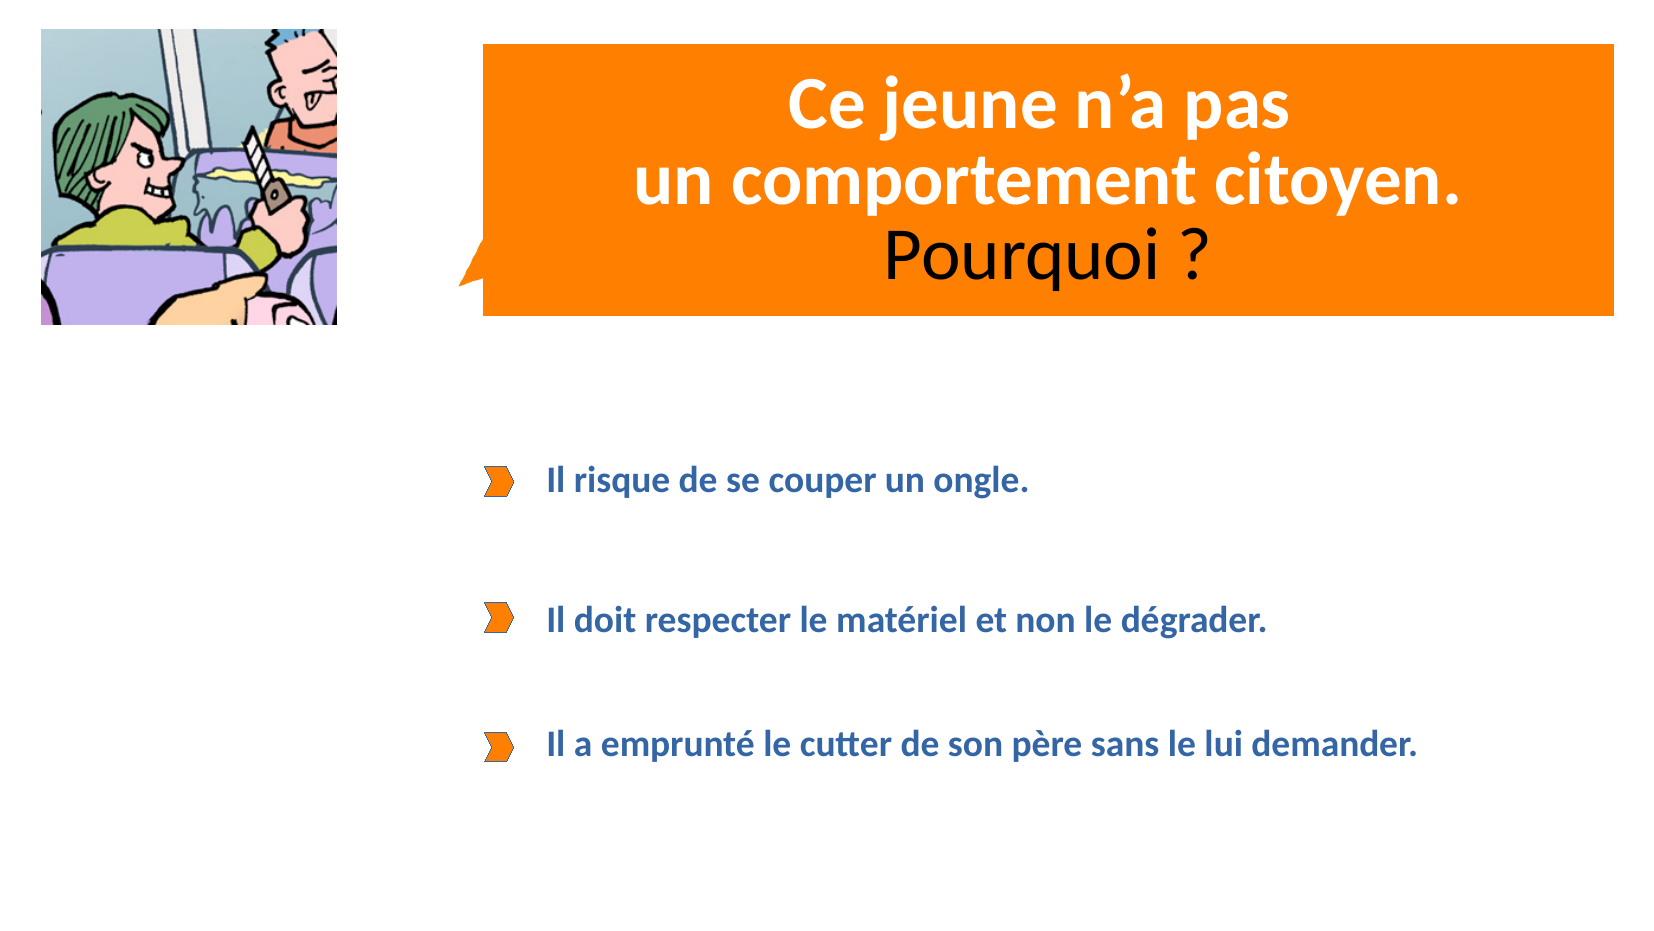

Ce jeune n’a pas
un comportement citoyen.
Pourquoi ?
Il risque de se couper un ongle.
Il doit respecter le matériel et non le dégrader.
Il a emprunté le cutter de son père sans le lui demander.